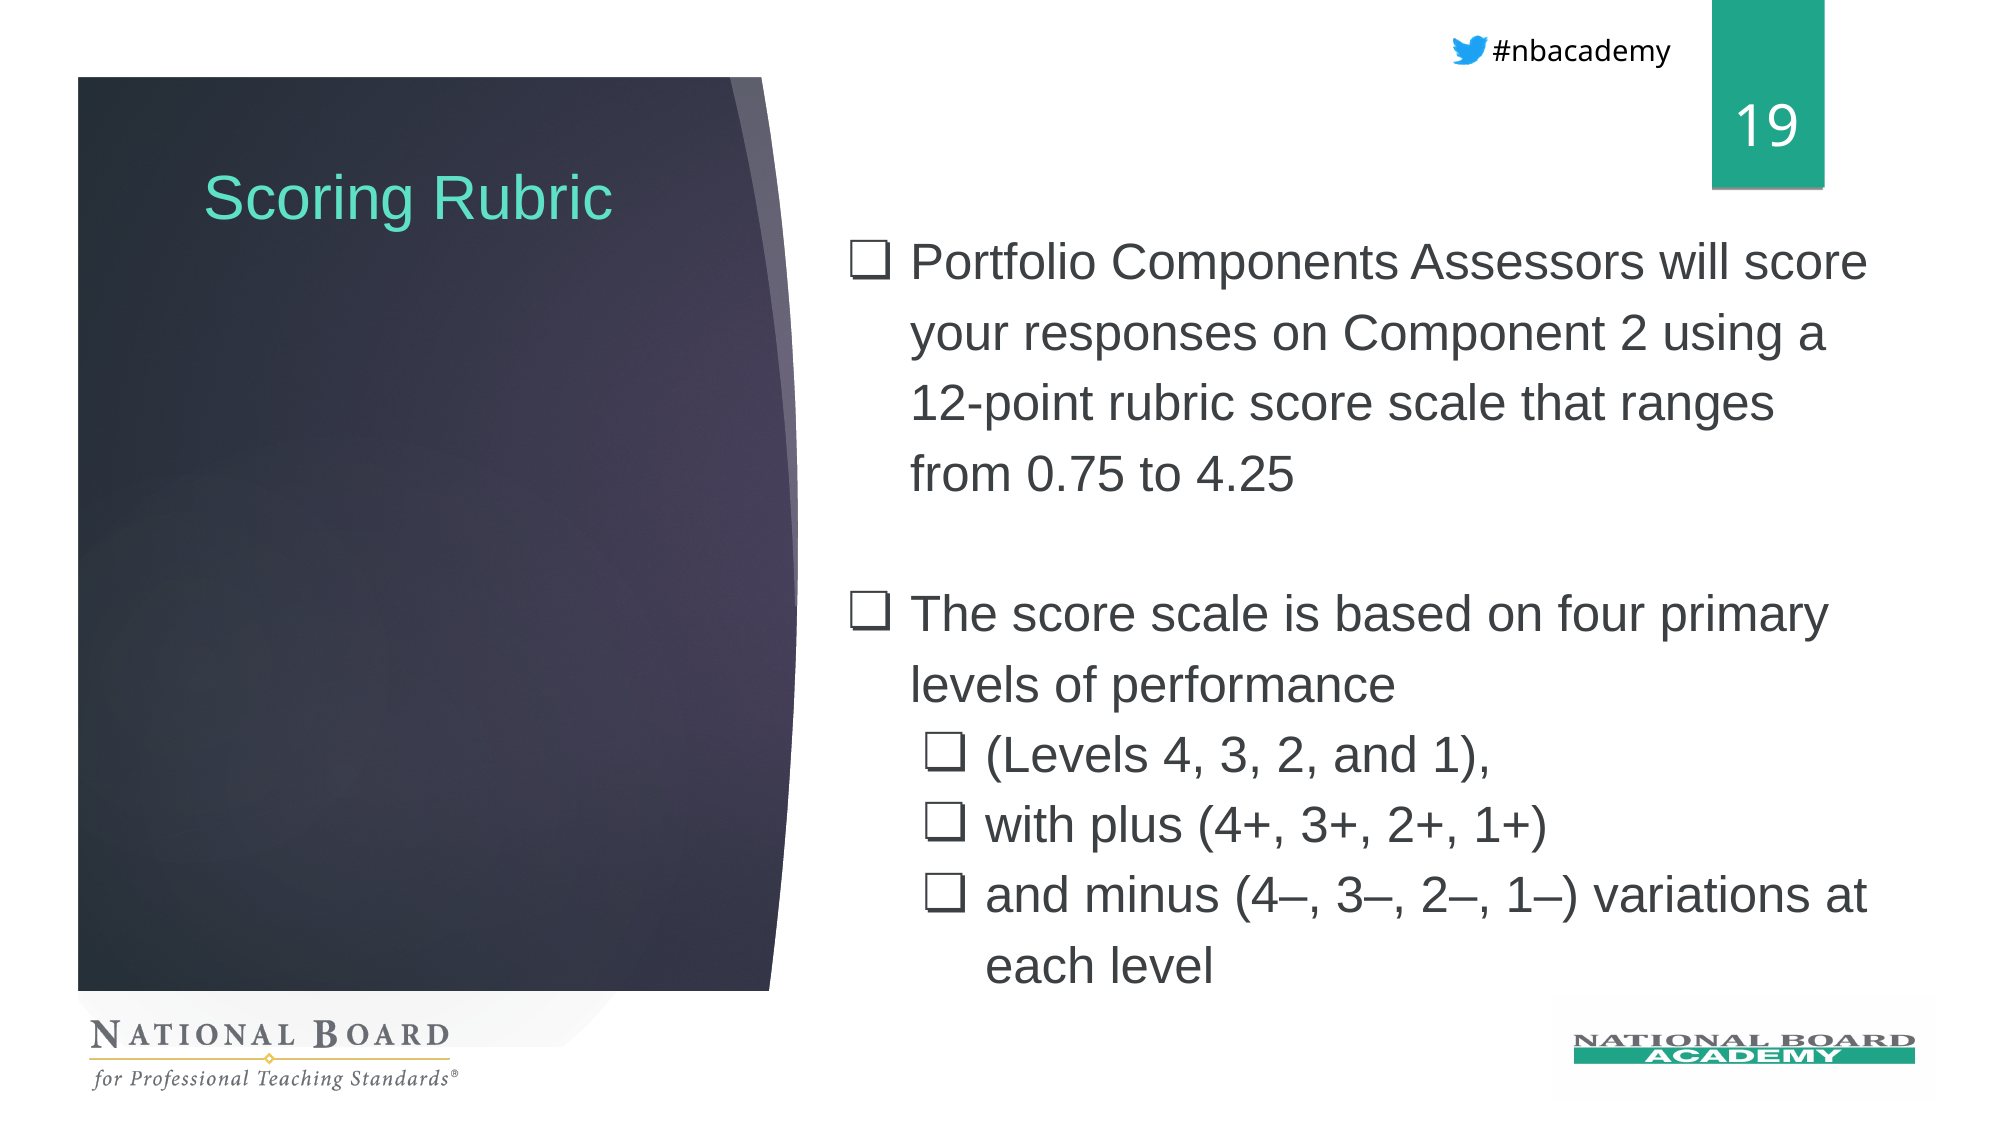

Scoring Rubric
Portfolio Components Assessors will score your responses on Component 2 using a 12-point rubric score scale that ranges from 0.75 to 4.25
The score scale is based on four primary levels of performance
(Levels 4, 3, 2, and 1),
with plus (4+, 3+, 2+, 1+)
and minus (4–, 3–, 2–, 1–) variations at each level
#